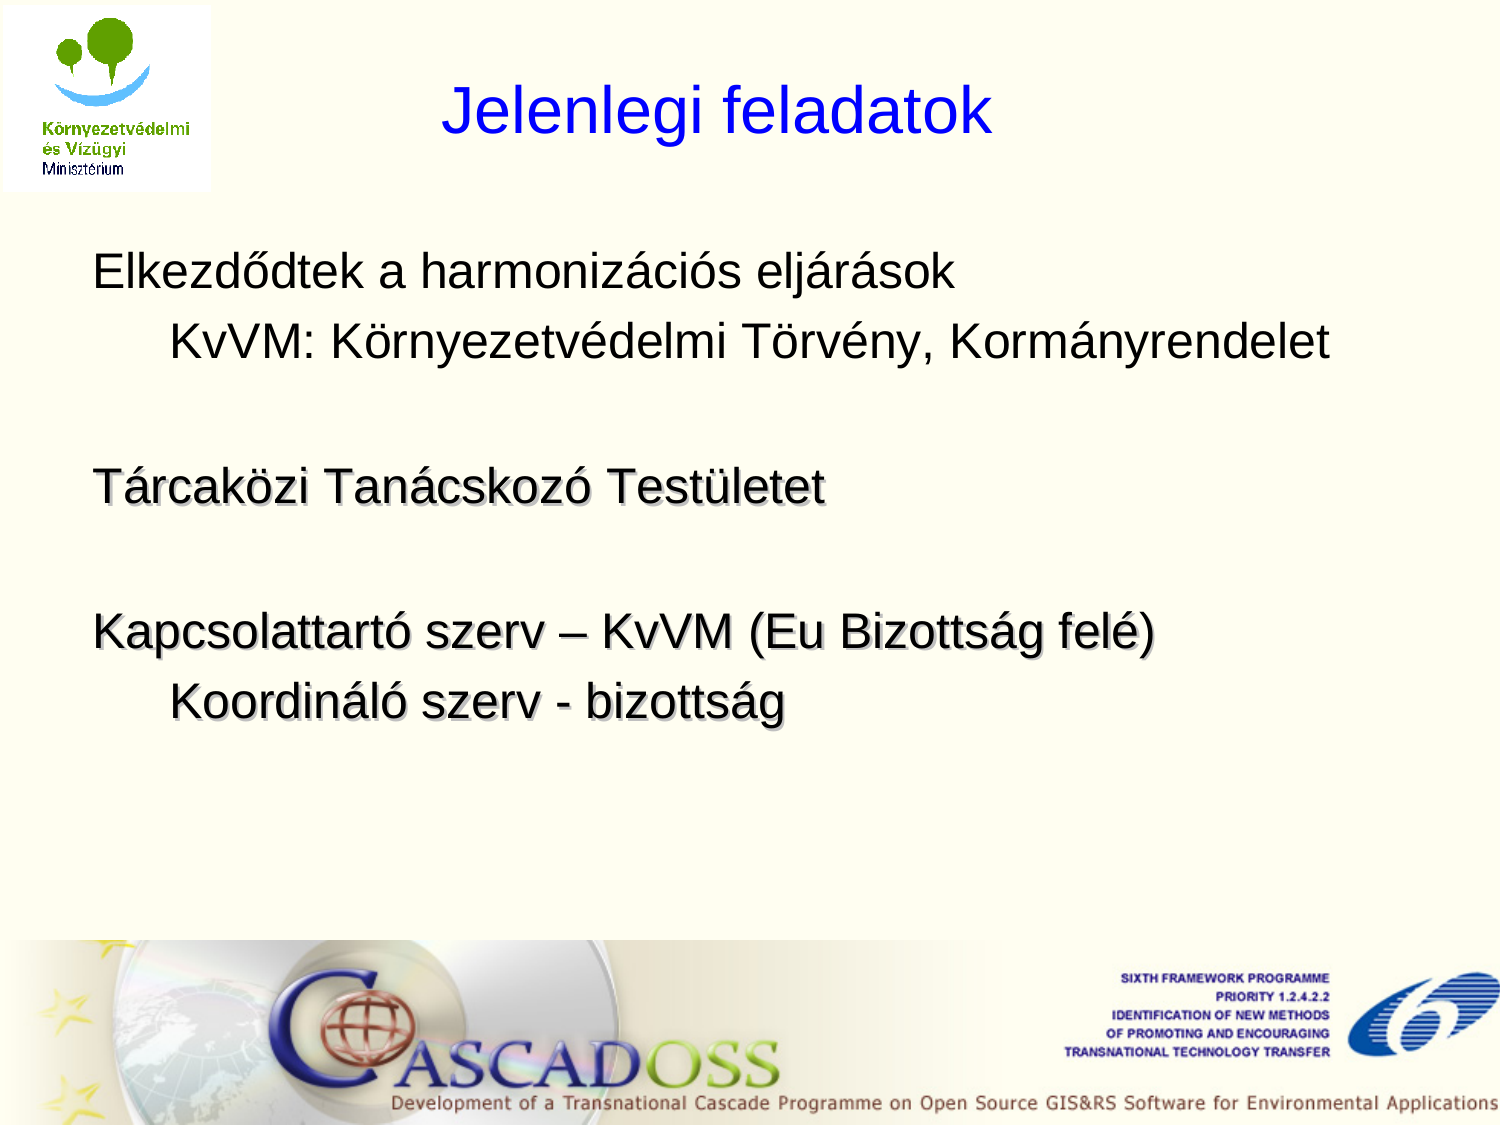

Jelenlegi feladatok
# Elkezdődtek a harmonizációs eljárások
KvVM: Környezetvédelmi Törvény, Kormányrendelet
Tárcaközi Tanácskozó Testületet
Kapcsolattartó szerv – KvVM (Eu Bizottság felé)
Koordináló szerv - bizottság